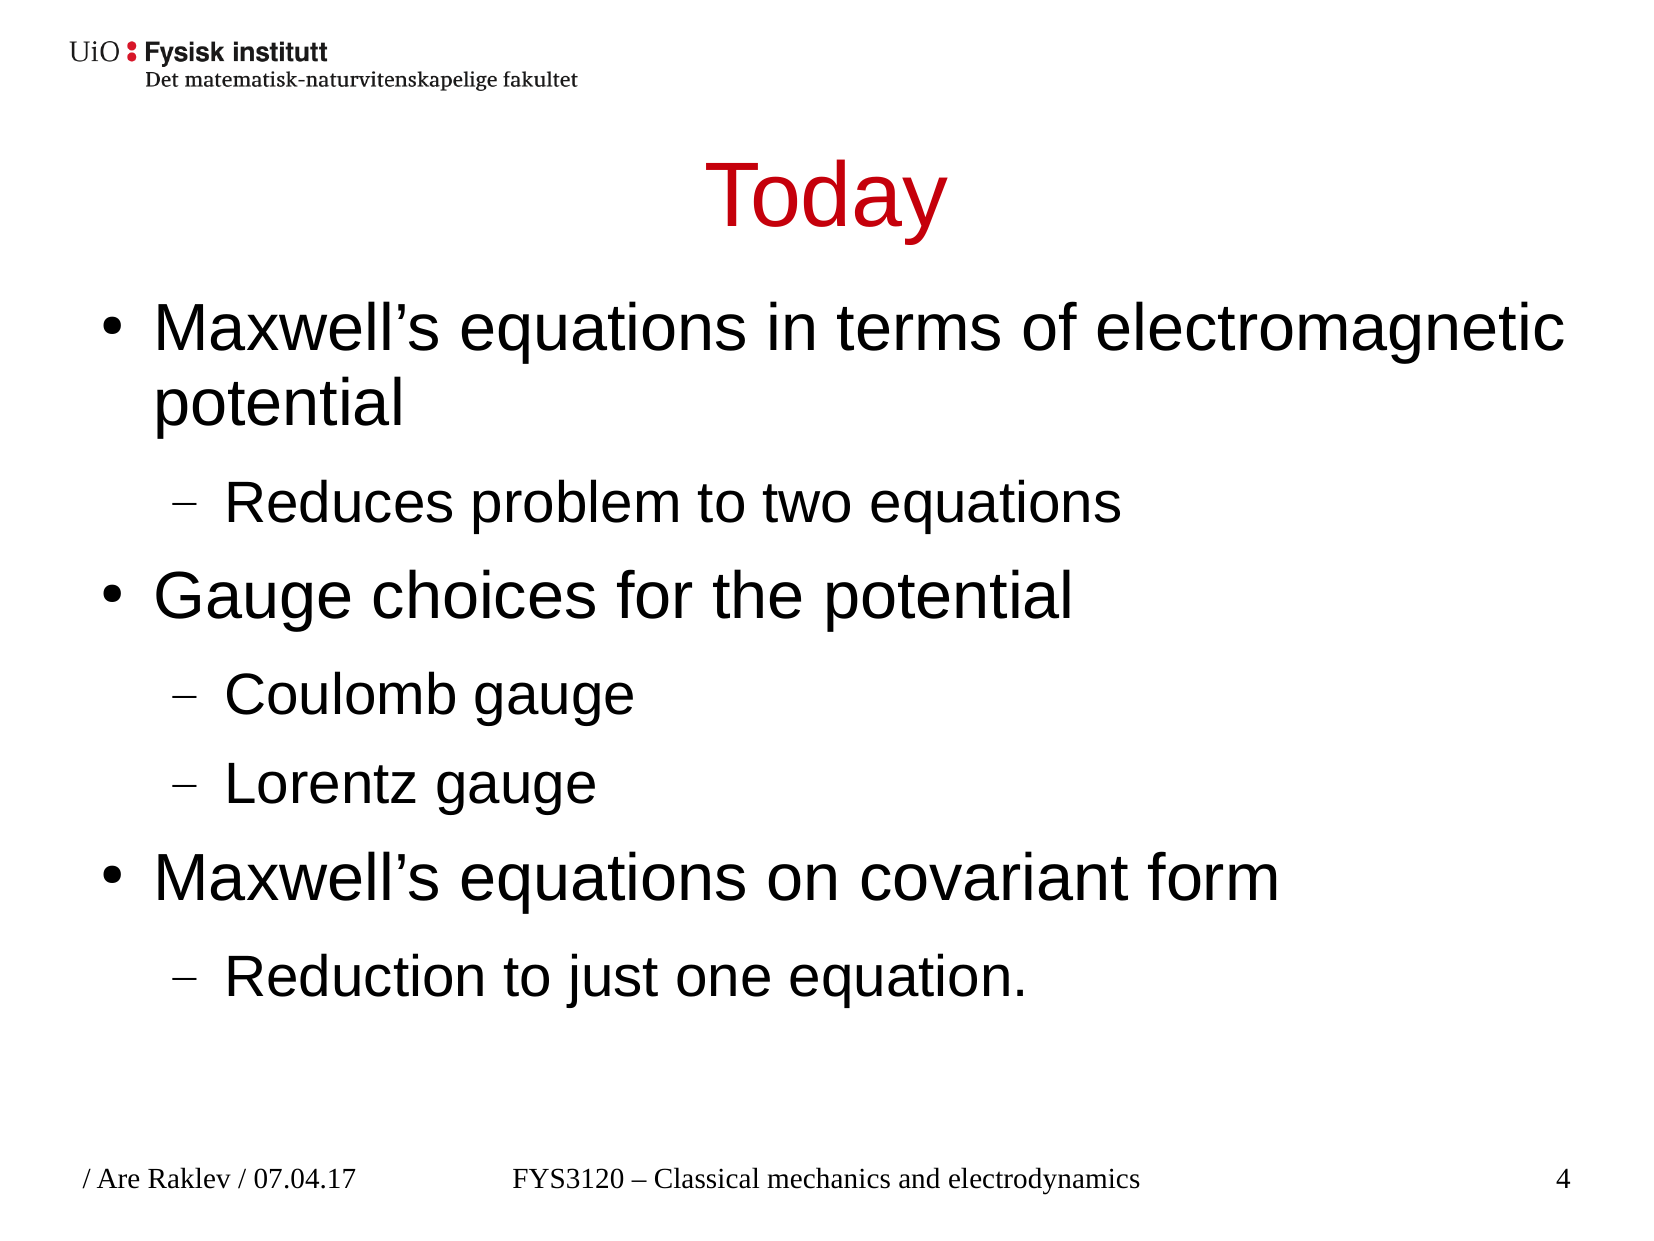

# Today
Maxwell’s equations in terms of electromagnetic potential
Reduces problem to two equations
Gauge choices for the potential
Coulomb gauge
Lorentz gauge
Maxwell’s equations on covariant form
Reduction to just one equation.
/ Are Raklev / 07.04.17
FYS3120 – Classical mechanics and electrodynamics
4